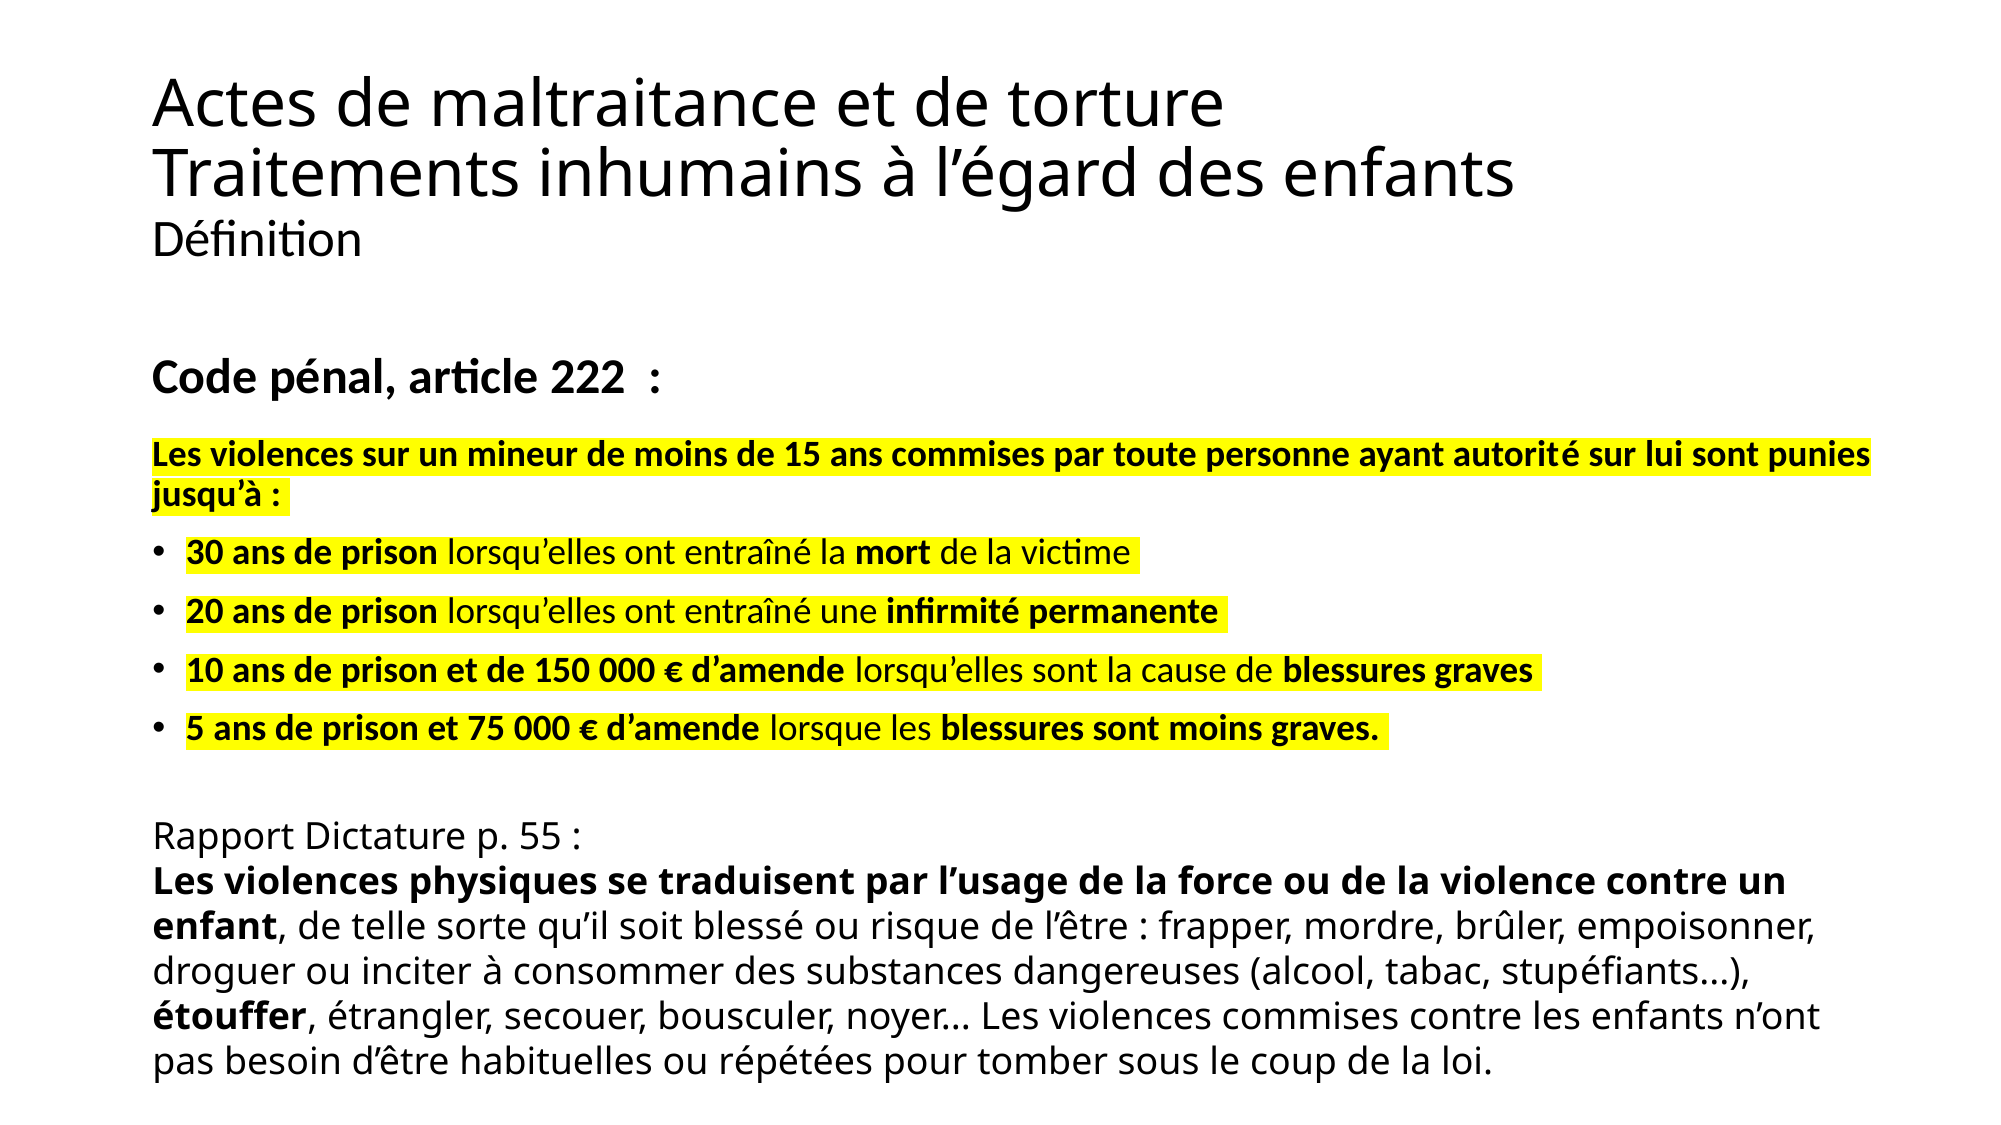

# Actes de maltraitance et de torture Traitements inhumains à l’égard des enfants Définition
Code pénal, article 222 :
Les violences sur un mineur de moins de 15 ans commises par toute personne ayant autorité sur lui sont punies jusqu’à :
30 ans de prison lorsqu’elles ont entraîné la mort de la victime
20 ans de prison lorsqu’elles ont entraîné une infirmité permanente
10 ans de prison et de 150 000 € d’amende lorsqu’elles sont la cause de blessures graves
5 ans de prison et 75 000 € d’amende lorsque les blessures sont moins graves.
Rapport Dictature p. 55 :
Les violences physiques se traduisent par l’usage de la force ou de la violence contre un enfant, de telle sorte qu’il soit blessé ou risque de l’être : frapper, mordre, brûler, empoisonner, droguer ou inciter à consommer des substances dangereuses (alcool, tabac, stupéfiants...), étouffer, étrangler, secouer, bousculer, noyer... Les violences commises contre les enfants n’ont pas besoin d’être habituelles ou répétées pour tomber sous le coup de la loi.